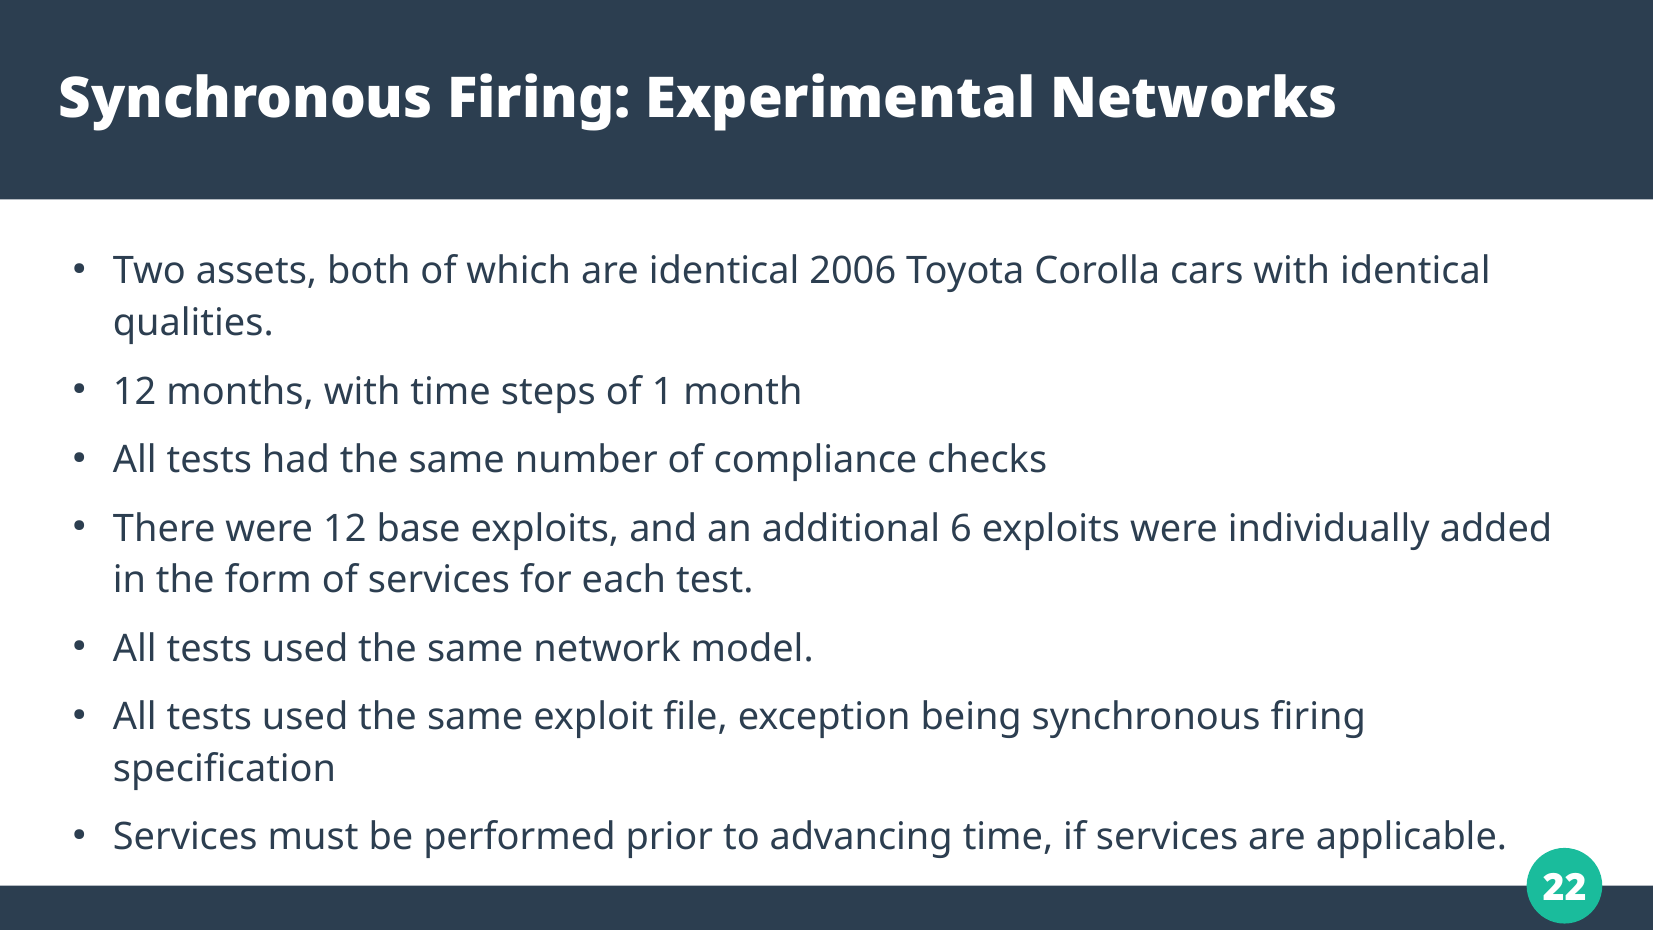

# Synchronous Firing: Experimental Networks
Two assets, both of which are identical 2006 Toyota Corolla cars with identical qualities.
12 months, with time steps of 1 month
All tests had the same number of compliance checks
There were 12 base exploits, and an additional 6 exploits were individually added in the form of services for each test.
All tests used the same network model.
All tests used the same exploit file, exception being synchronous firing specification
Services must be performed prior to advancing time, if services are applicable.